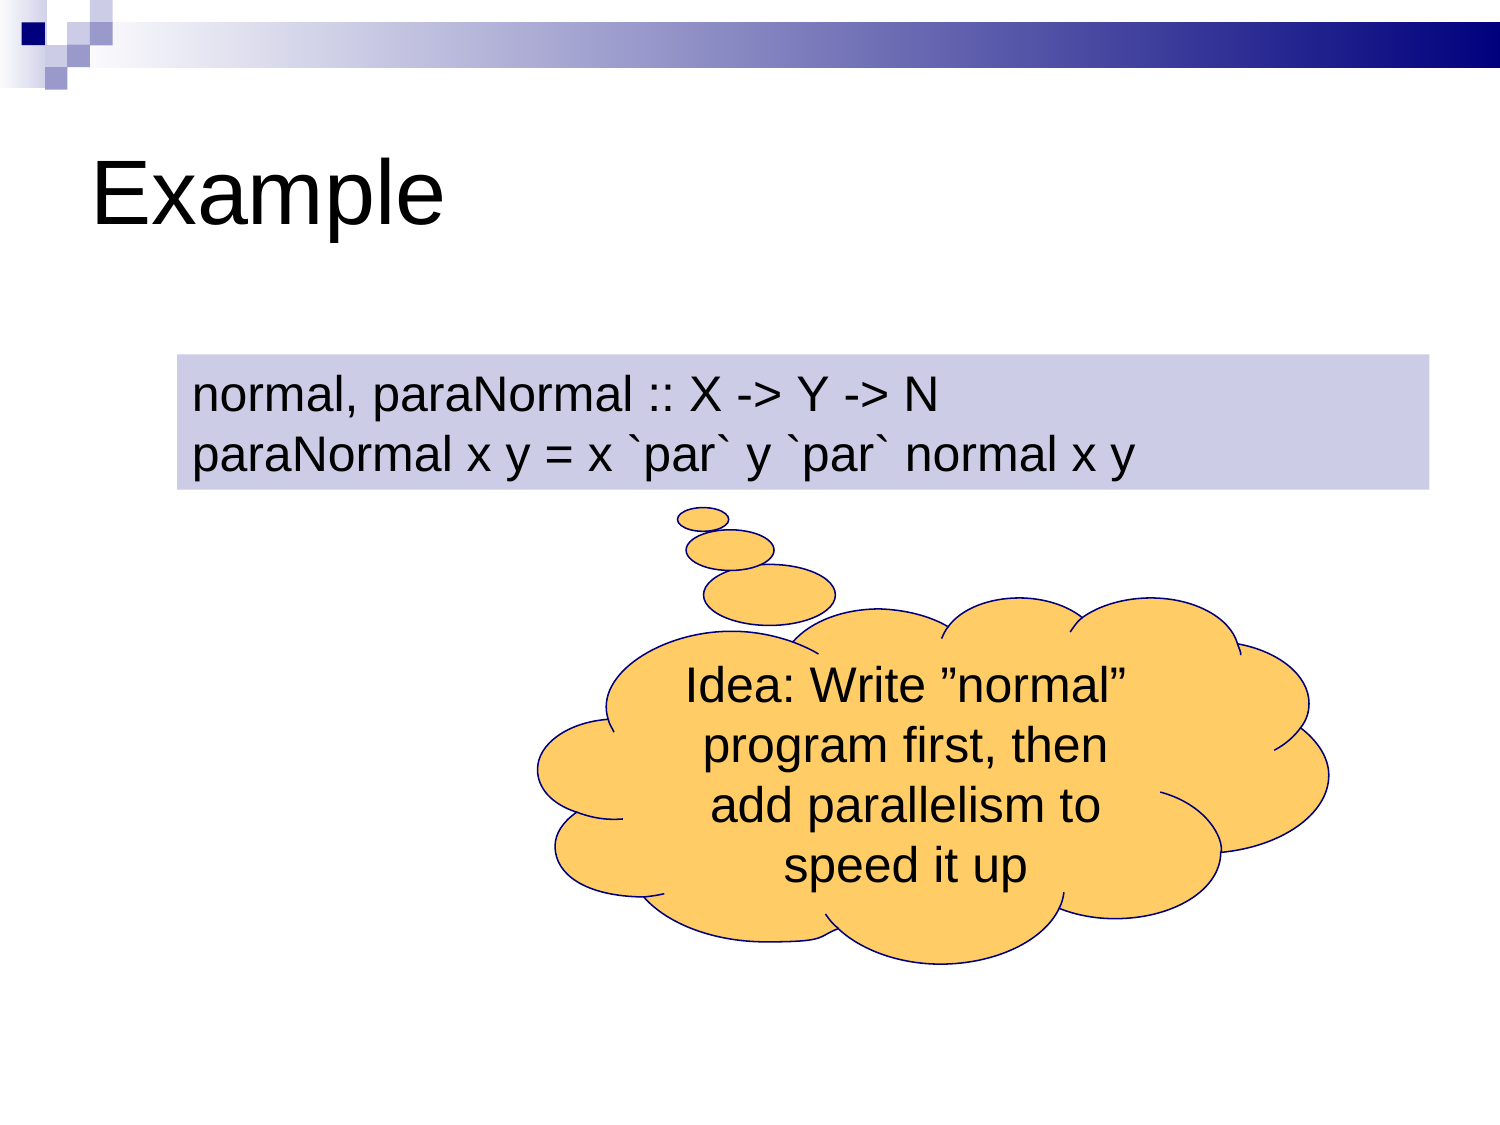

# Example
normal, paraNormal :: X -> Y -> N
paraNormal x y = x `par` y `par` normal x y
Idea: Write ”normal” program first, then add parallelism to speed it up